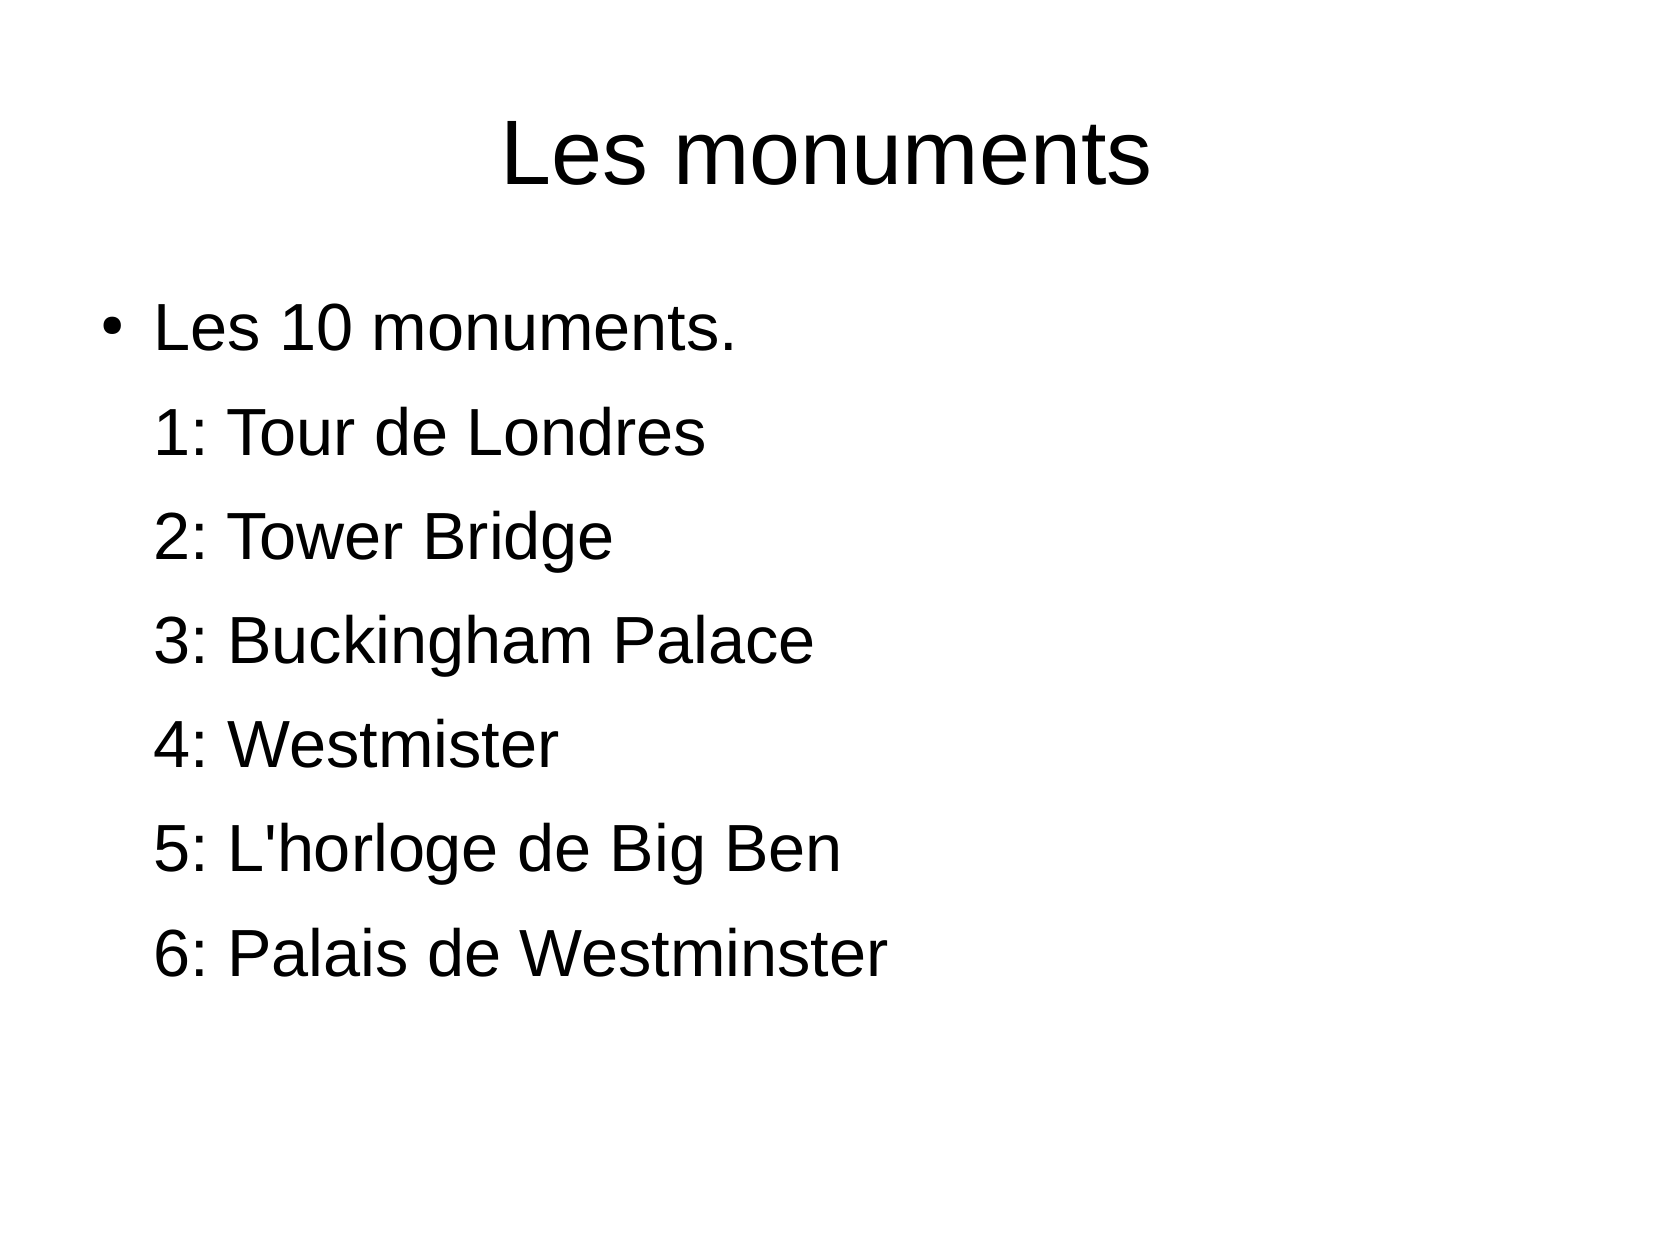

# Les monuments
Les 10 monuments.
1: Tour de Londres
2: Tower Bridge
3: Buckingham Palace
4: Westmister
5: L'horloge de Big Ben
6: Palais de Westminster